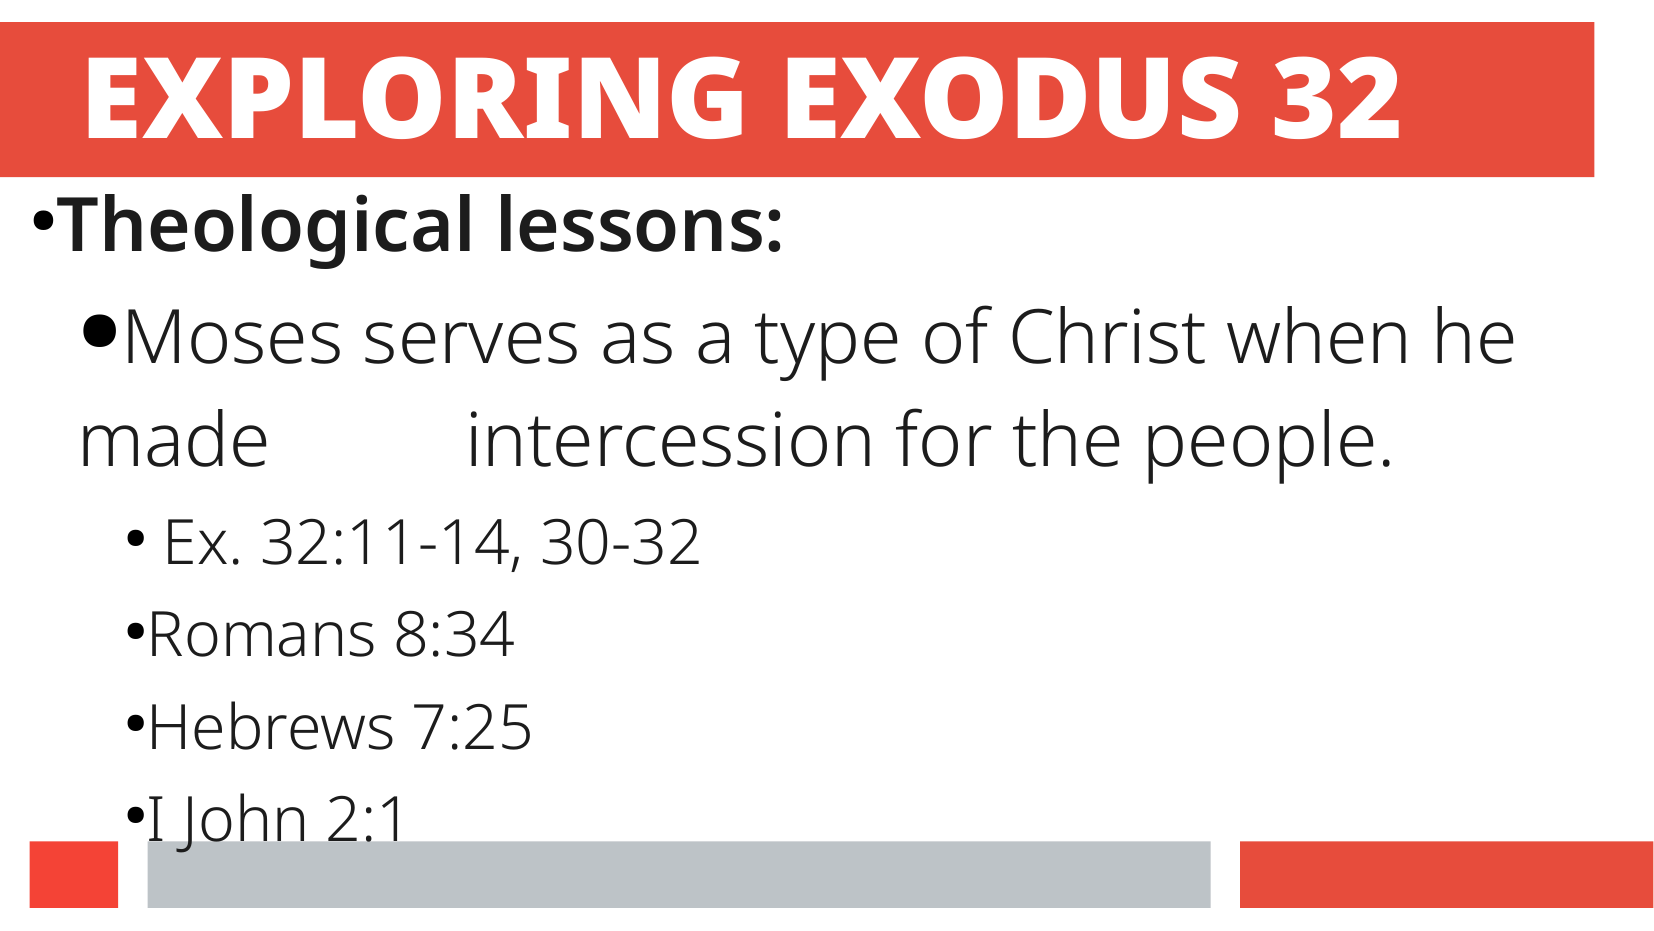

# EXPLORING EXODUS 32
Theological lessons:
Moses serves as a type of Christ when he made intercession for the people.
 Ex. 32:11-14, 30-32
Romans 8:34
Hebrews 7:25
I John 2:1